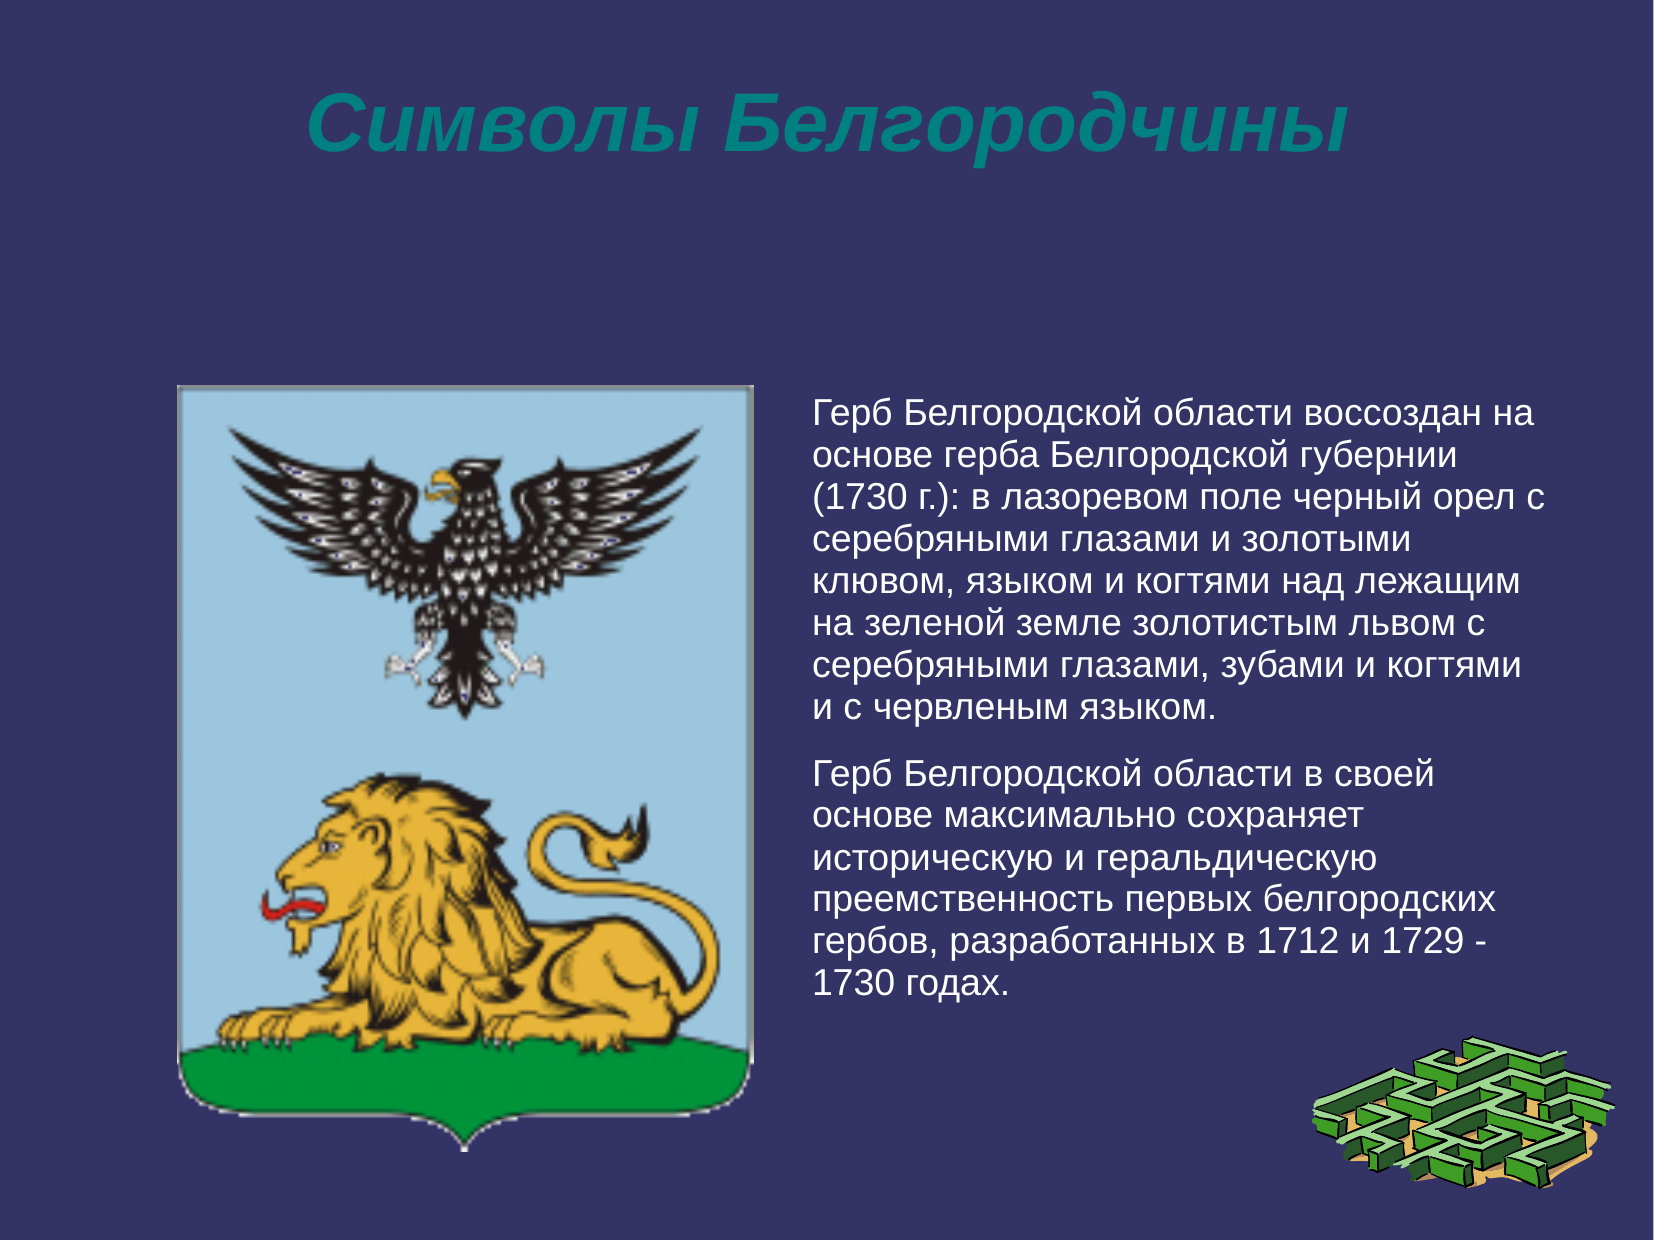

# Символы Белгородчины
Герб Белгородской области воссоздан на основе герба Белгородской губернии (1730 г.): в лазоревом поле черный орел с серебряными глазами и золотыми клювом, языком и когтями над лежащим на зеленой земле золотистым львом с серебряными глазами, зубами и когтями и с червленым языком.
Герб Белгородской области в своей основе максимально сохраняет историческую и геральдическую преемственность первых белгородских гербов, разработанных в 1712 и 1729 - 1730 годах.